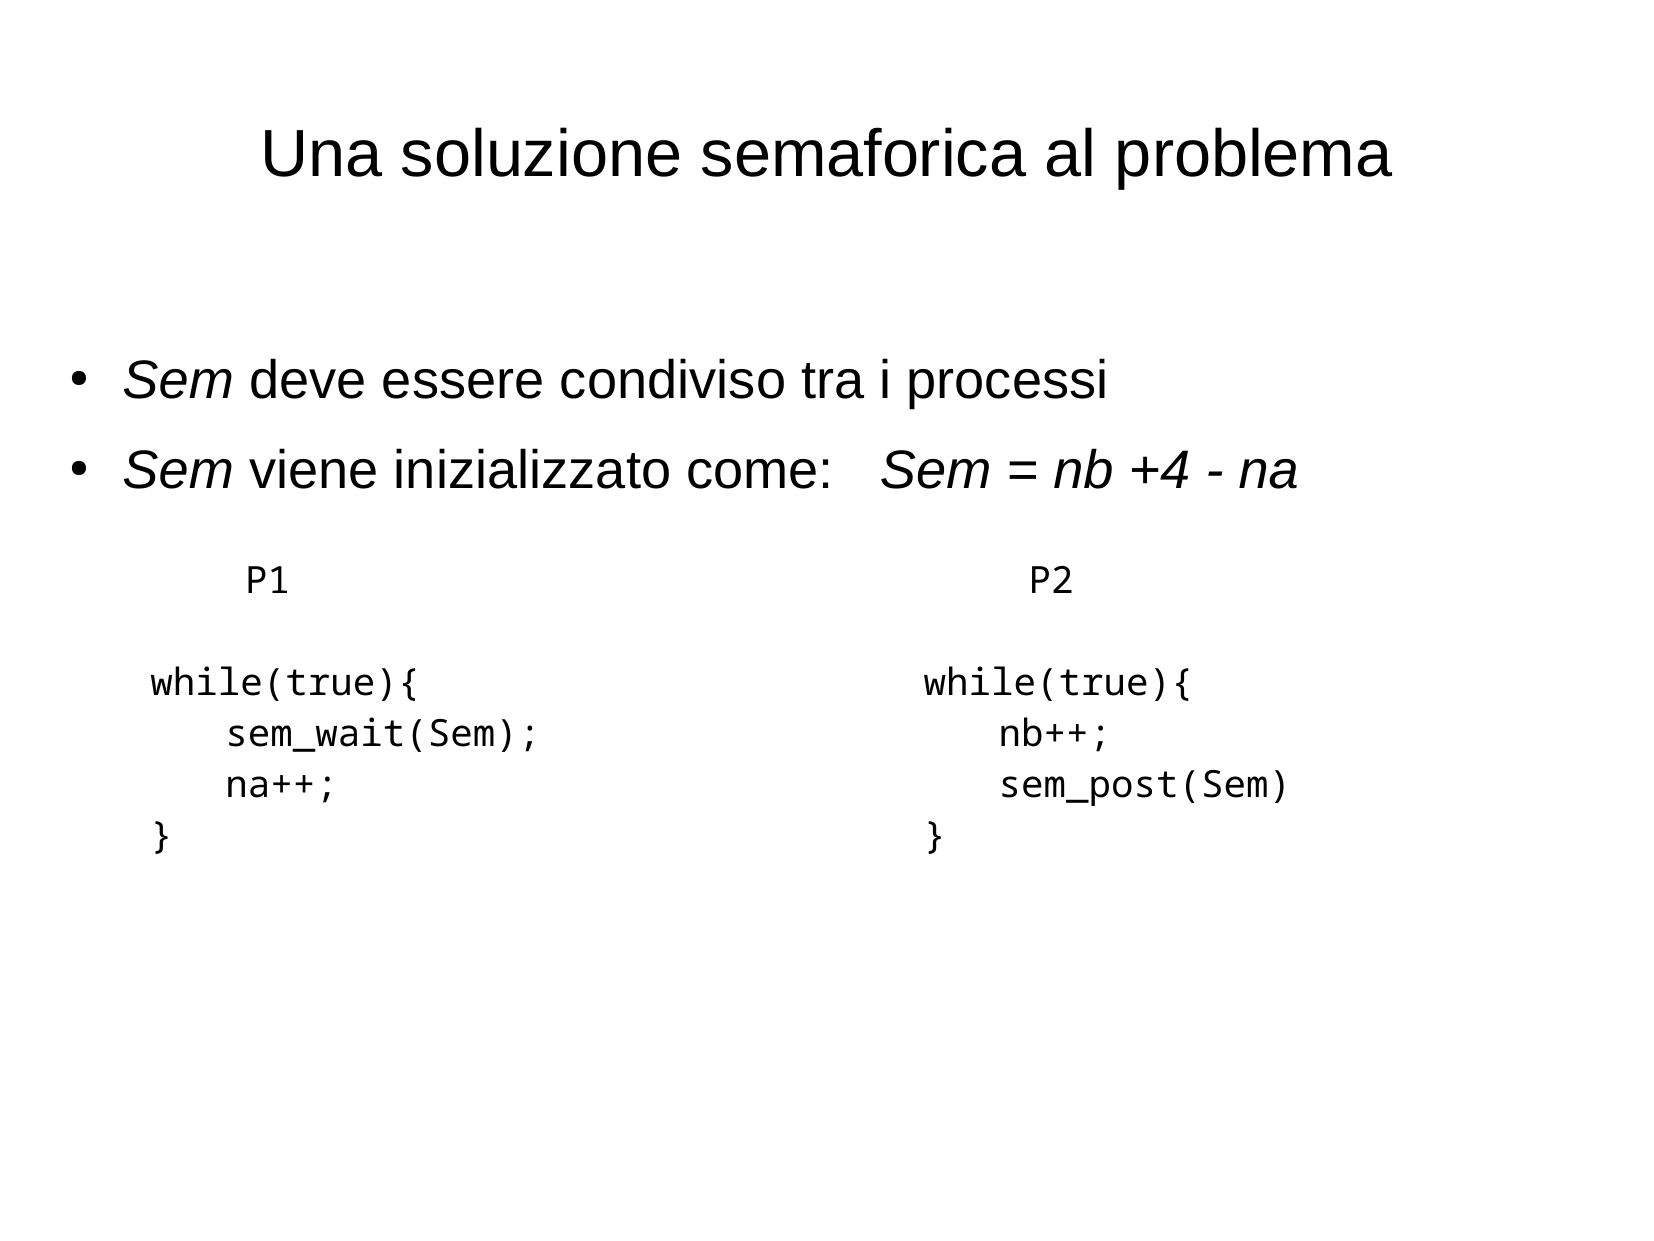

# Una soluzione semaforica al problema
Sem deve essere condiviso tra i processi
Sem viene inizializzato come: Sem = nb +4 - na
 P1
while(true){
	sem_wait(Sem);
 	na++;
}
 P2
while(true){
 	nb++;
	sem_post(Sem)
}